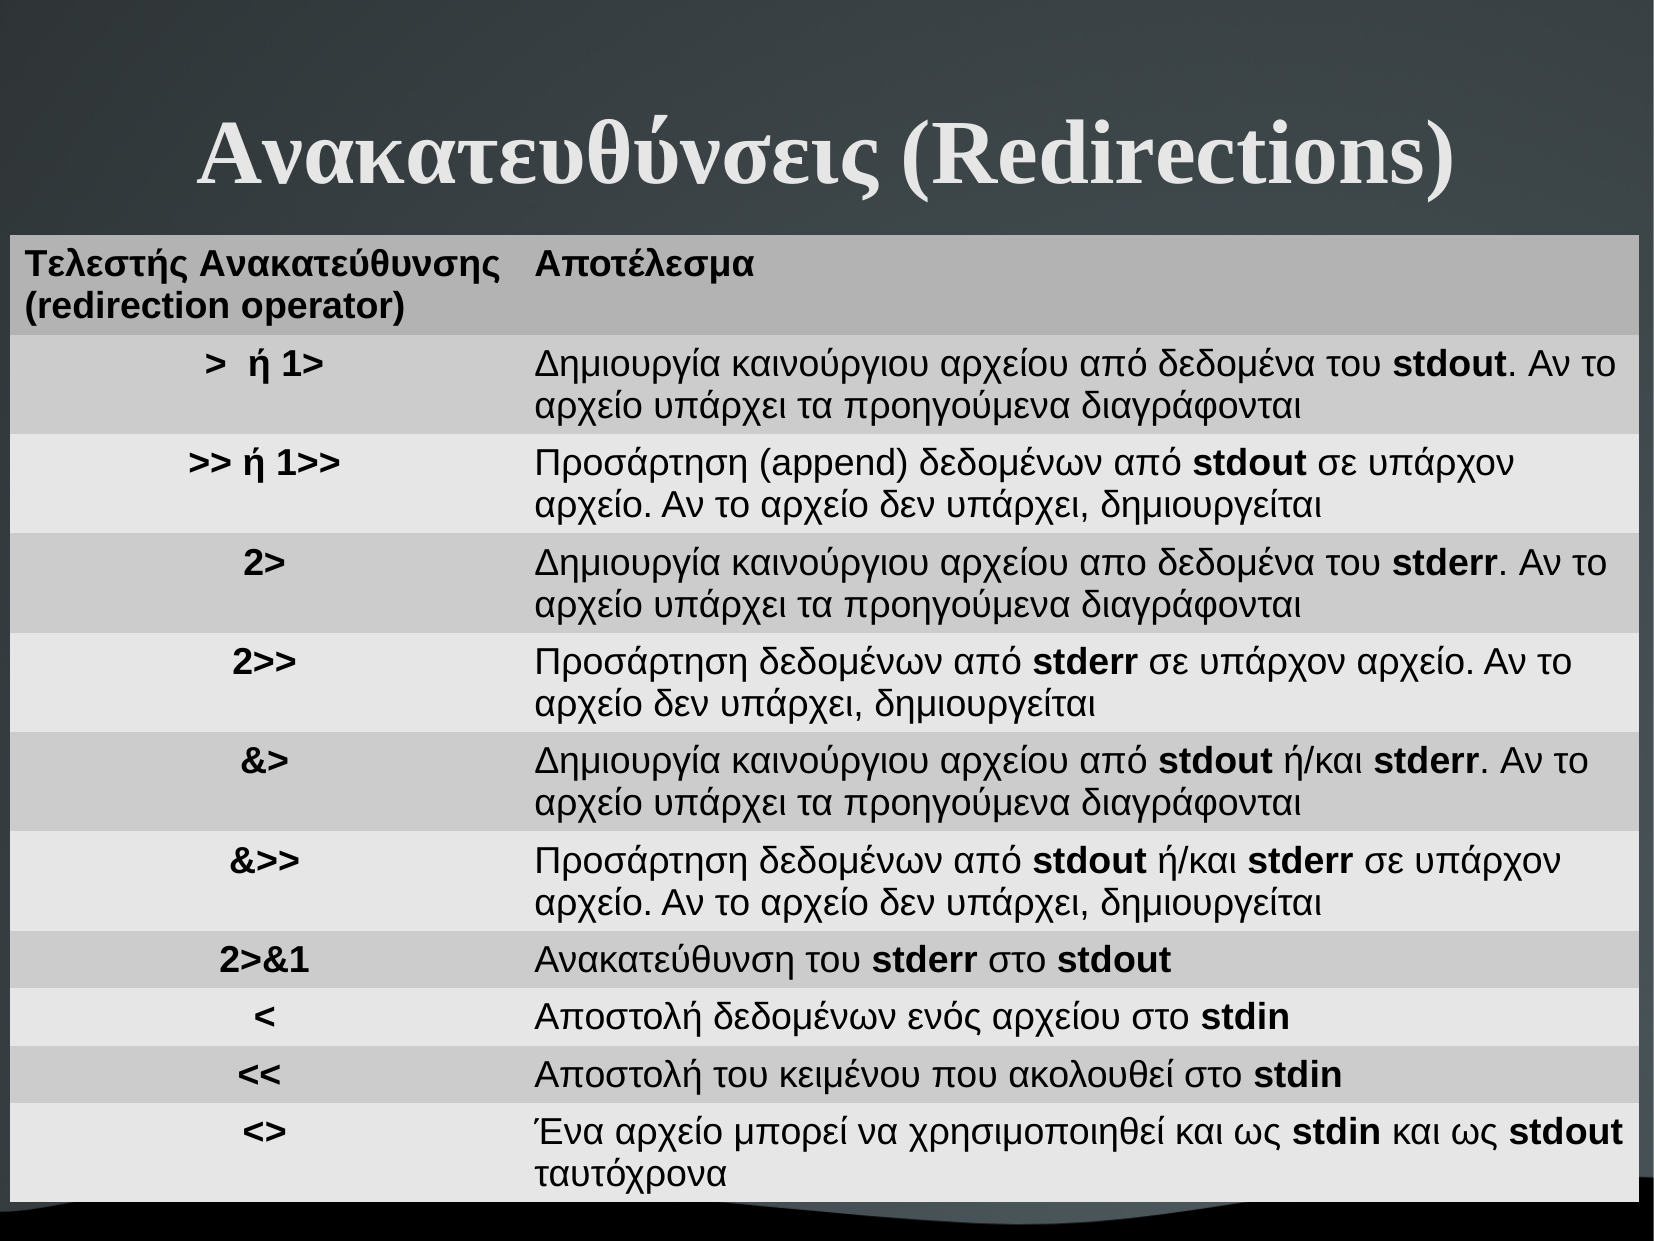

# Ανακατευθύνσεις (Redirections)
| Τελεστής Ανακατεύθυνσης (redirection operator) | Αποτέλεσμα |
| --- | --- |
| > ή 1> | Δημιουργία καινούργιου αρχείου από δεδομένα του stdout. Αν το αρχείο υπάρχει τα προηγούμενα διαγράφονται |
| >> ή 1>> | Προσάρτηση (append) δεδομένων από stdout σε υπάρχον αρχείο. Αν το αρχείο δεν υπάρχει, δημιουργείται |
| 2> | Δημιουργία καινούργιου αρχείου απο δεδομένα του stderr. Αν το αρχείο υπάρχει τα προηγούμενα διαγράφονται |
| 2>> | Προσάρτηση δεδομένων από stderr σε υπάρχον αρχείο. Αν το αρχείο δεν υπάρχει, δημιουργείται |
| &> | Δημιουργία καινούργιου αρχείου από stdout ή/και stderr. Αν το αρχείο υπάρχει τα προηγούμενα διαγράφονται |
| &>> | Προσάρτηση δεδομένων από stdout ή/και stderr σε υπάρχον αρχείο. Αν το αρχείο δεν υπάρχει, δημιουργείται |
| 2>&1 | Ανακατεύθυνση του stderr στο stdout |
| < | Αποστολή δεδομένων ενός αρχείου στο stdin |
| << | Αποστολή του κειμένου που ακολουθεί στο stdin |
| <> | Ένα αρχείο μπορεί να χρησιμοποιηθεί και ως stdin και ως stdout ταυτόχρονα |